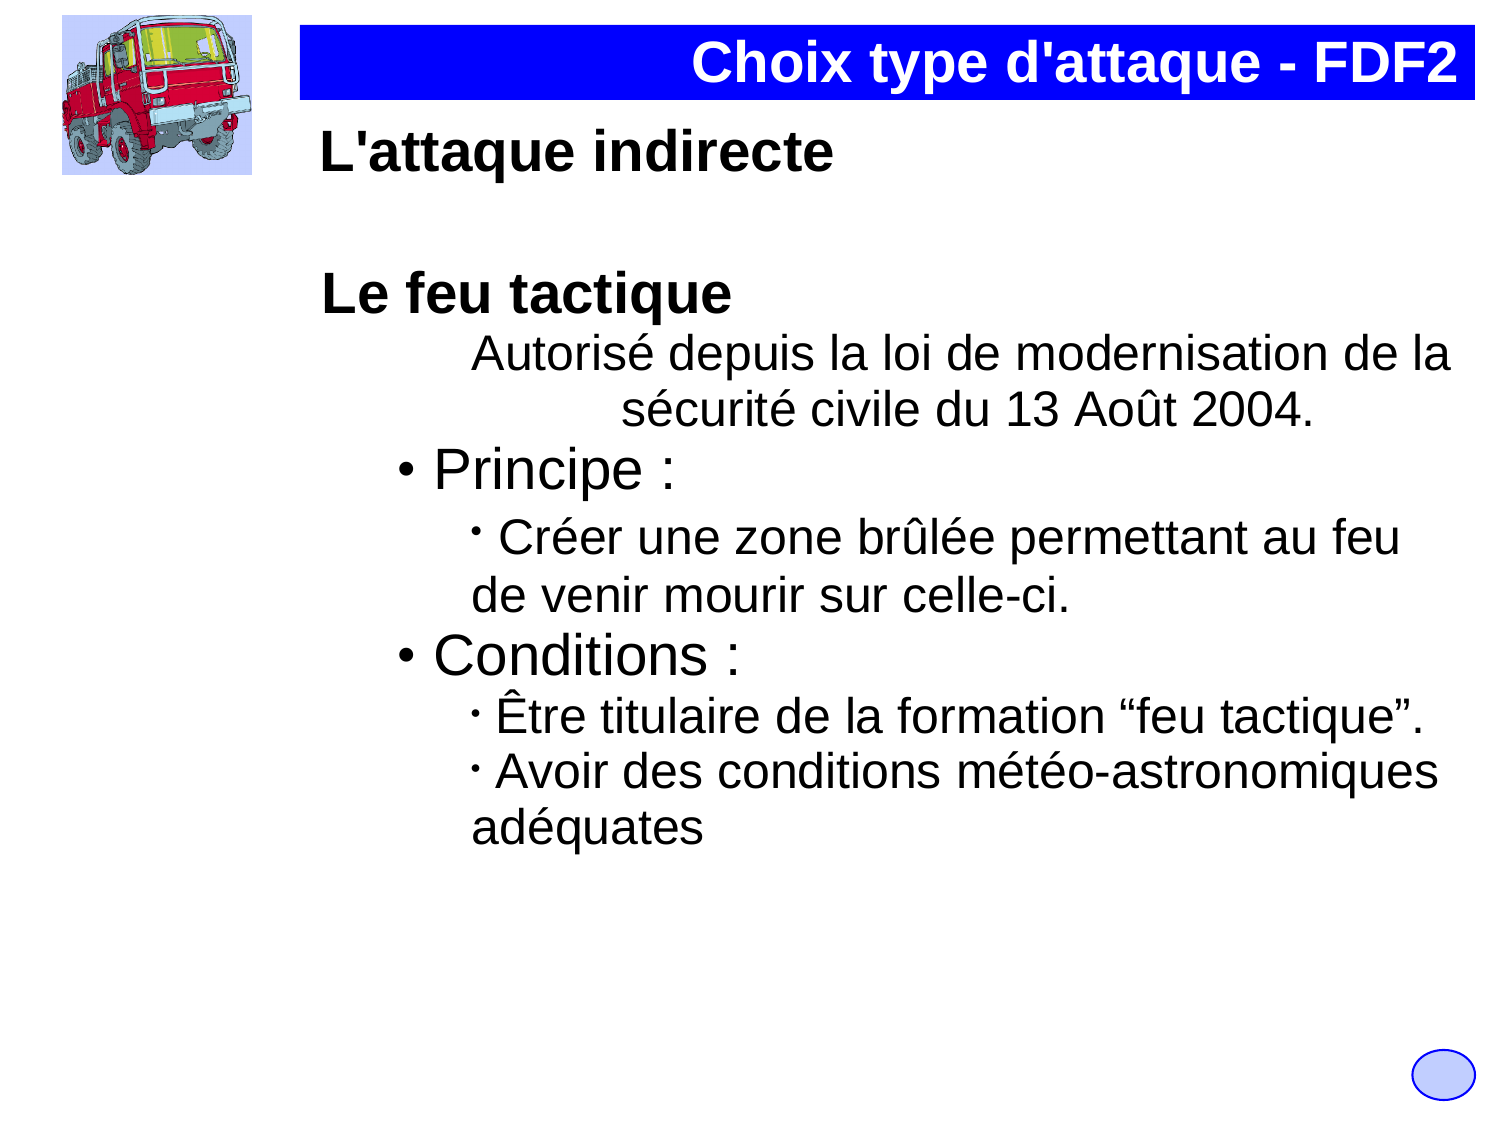

Choix type d'attaque - FDF2
L'attaque indirecte
Le feu tactique
	Autorisé depuis la loi de modernisation de la 		sécurité civile du 13 Août 2004.
 Principe :
 Créer une zone brûlée permettant au feu de venir mourir sur celle-ci.
 Conditions :
 Être titulaire de la formation “feu tactique”.
 Avoir des conditions météo-astronomiques adéquates